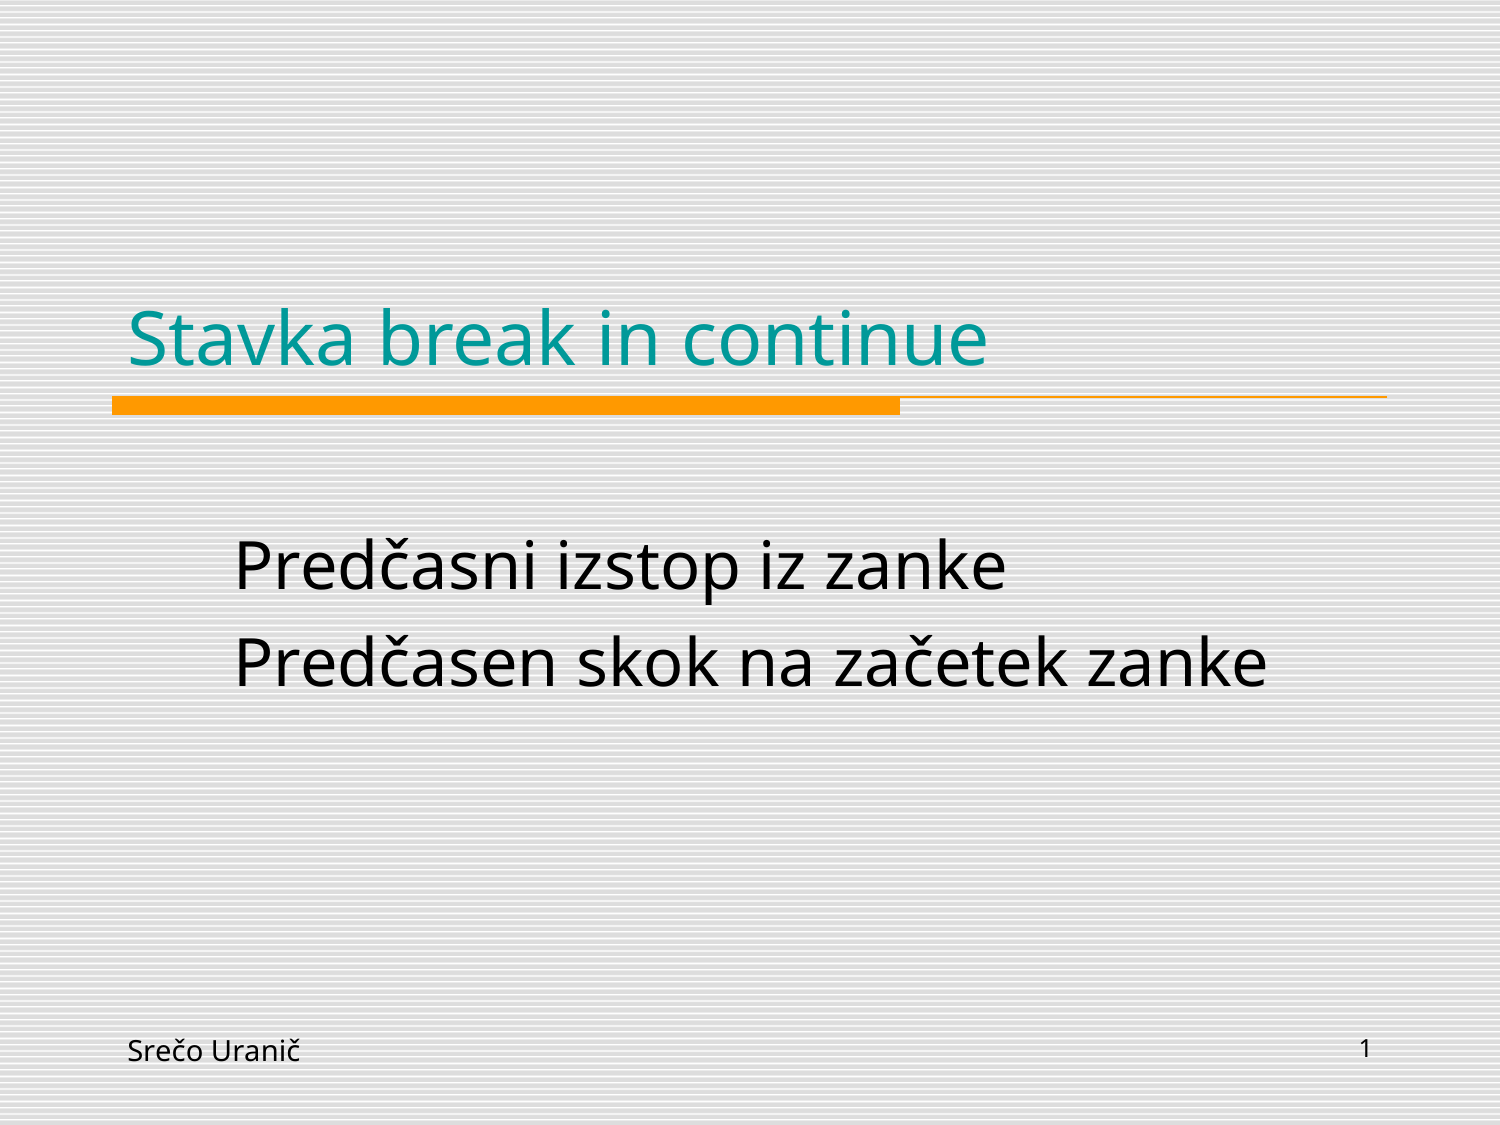

# Stavka break in continue
Predčasni izstop iz zanke
Predčasen skok na začetek zanke
Srečo Uranič